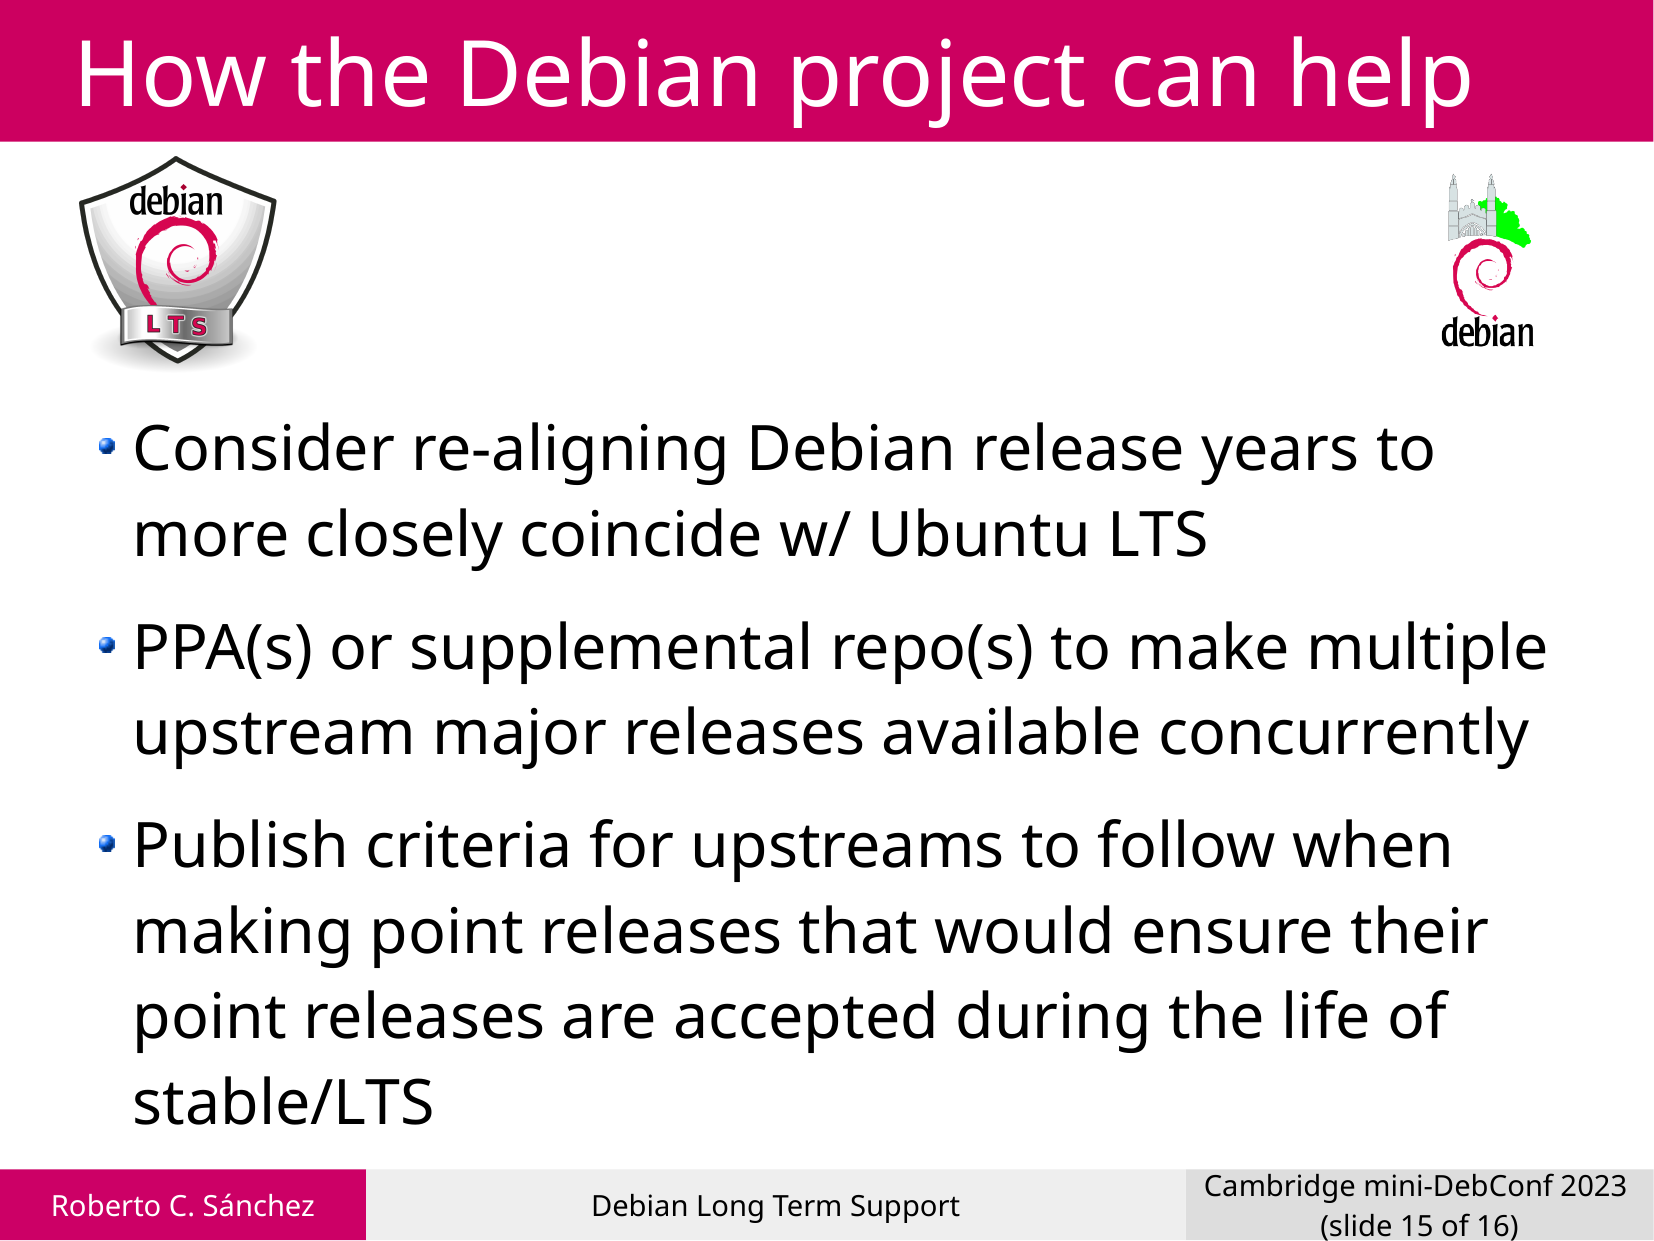

# How the Debian project can help
Consider re-aligning Debian release years to more closely coincide w/ Ubuntu LTS
PPA(s) or supplemental repo(s) to make multiple upstream major releases available concurrently
Publish criteria for upstreams to follow when making point releases that would ensure their point releases are accepted during the life of stable/LTS
07.08.17
15